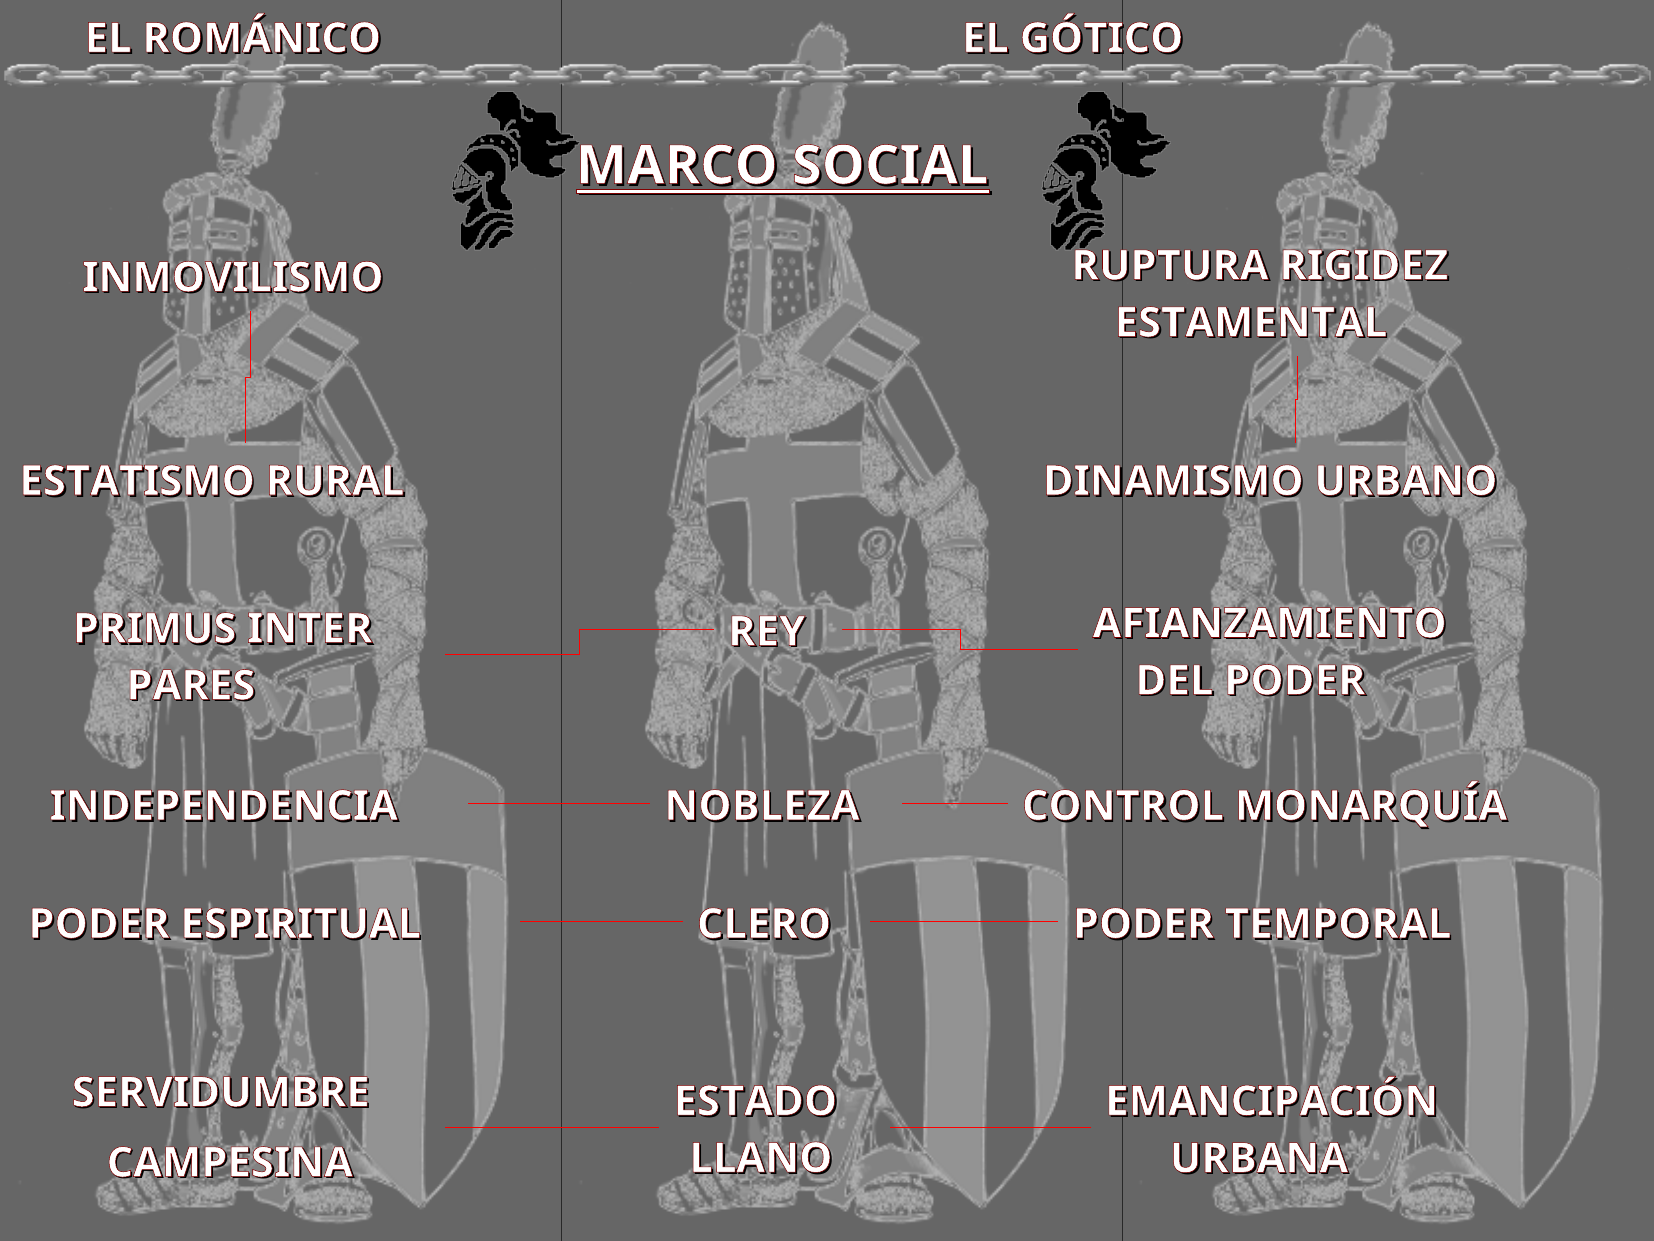

EL ROMÁNICO EL GÓTICO
MARCO SOCIAL
RUPTURA RIGIDEZ
 ESTAMENTAL
INMOVILISMO
ESTATISMO RURAL
DINAMISMO URBANO
AFIANZAMIENTO
 DEL PODER
PRIMUS INTER
 PARES
REY
INDEPENDENCIA
NOBLEZA
CONTROL MONARQUÍA
PODER ESPIRITUAL
CLERO
PODER TEMPORAL
SERVIDUMBRE
 CAMPESINA
ESTADO
LLANO
EMANCIPACIÓN
 URBANA